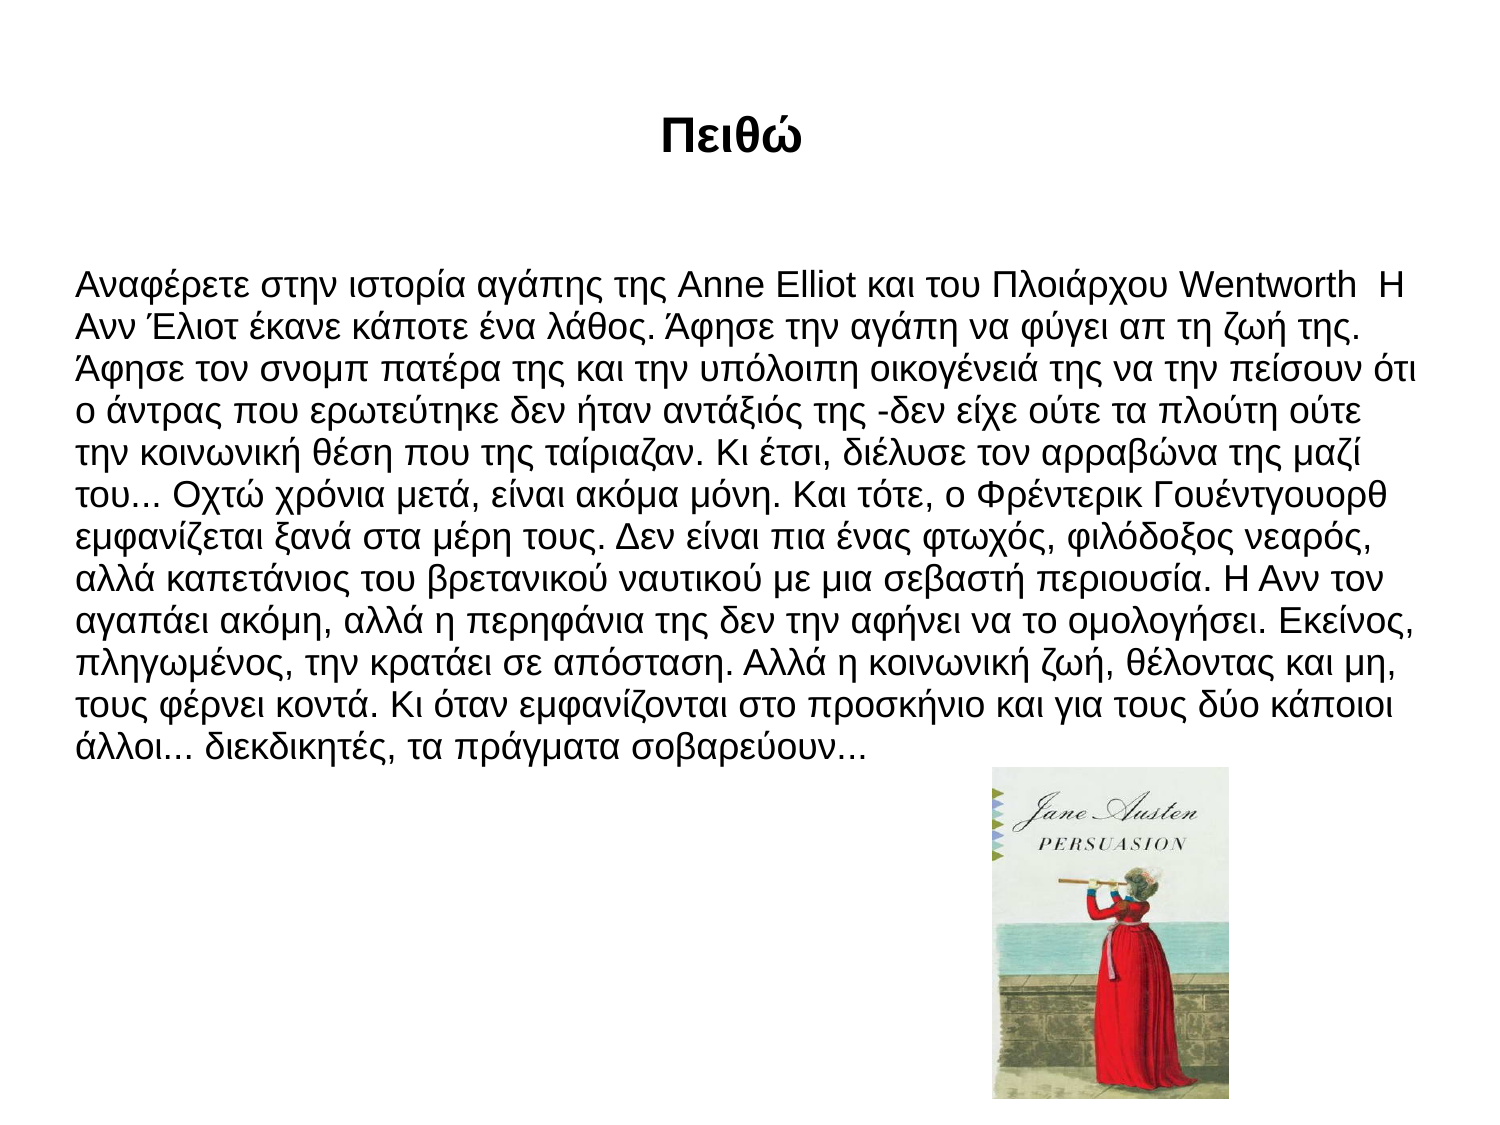

# Πειθώ
Αναφέρετε στην ιστορία αγάπης της Anne Elliot και του Πλοιάρχου Wentworth Η Ανν Έλιοτ έκανε κάποτε ένα λάθος. Άφησε την αγάπη να φύγει απ τη ζωή της. Άφησε τον σνομπ πατέρα της και την υπόλοιπη οικογένειά της να την πείσουν ότι ο άντρας που ερωτεύτηκε δεν ήταν αντάξιός της -δεν είχε ούτε τα πλούτη ούτε την κοινωνική θέση που της ταίριαζαν. Κι έτσι, διέλυσε τον αρραβώνα της μαζί του... Οχτώ χρόνια μετά, είναι ακόμα μόνη. Και τότε, ο Φρέντερικ Γουέντγουορθ εμφανίζεται ξανά στα μέρη τους. Δεν είναι πια ένας φτωχός, φιλόδοξος νεαρός, αλλά καπετάνιος του βρετανικού ναυτικού με μια σεβαστή περιουσία. Η Ανν τον αγαπάει ακόμη, αλλά η περηφάνια της δεν την αφήνει να το ομολογήσει. Εκείνος, πληγωμένος, την κρατάει σε απόσταση. Αλλά η κοινωνική ζωή, θέλοντας και μη, τους φέρνει κοντά. Κι όταν εμφανίζονται στο προσκήνιο και για τους δύο κάποιοι άλλοι... διεκδικητές, τα πράγματα σοβαρεύουν...